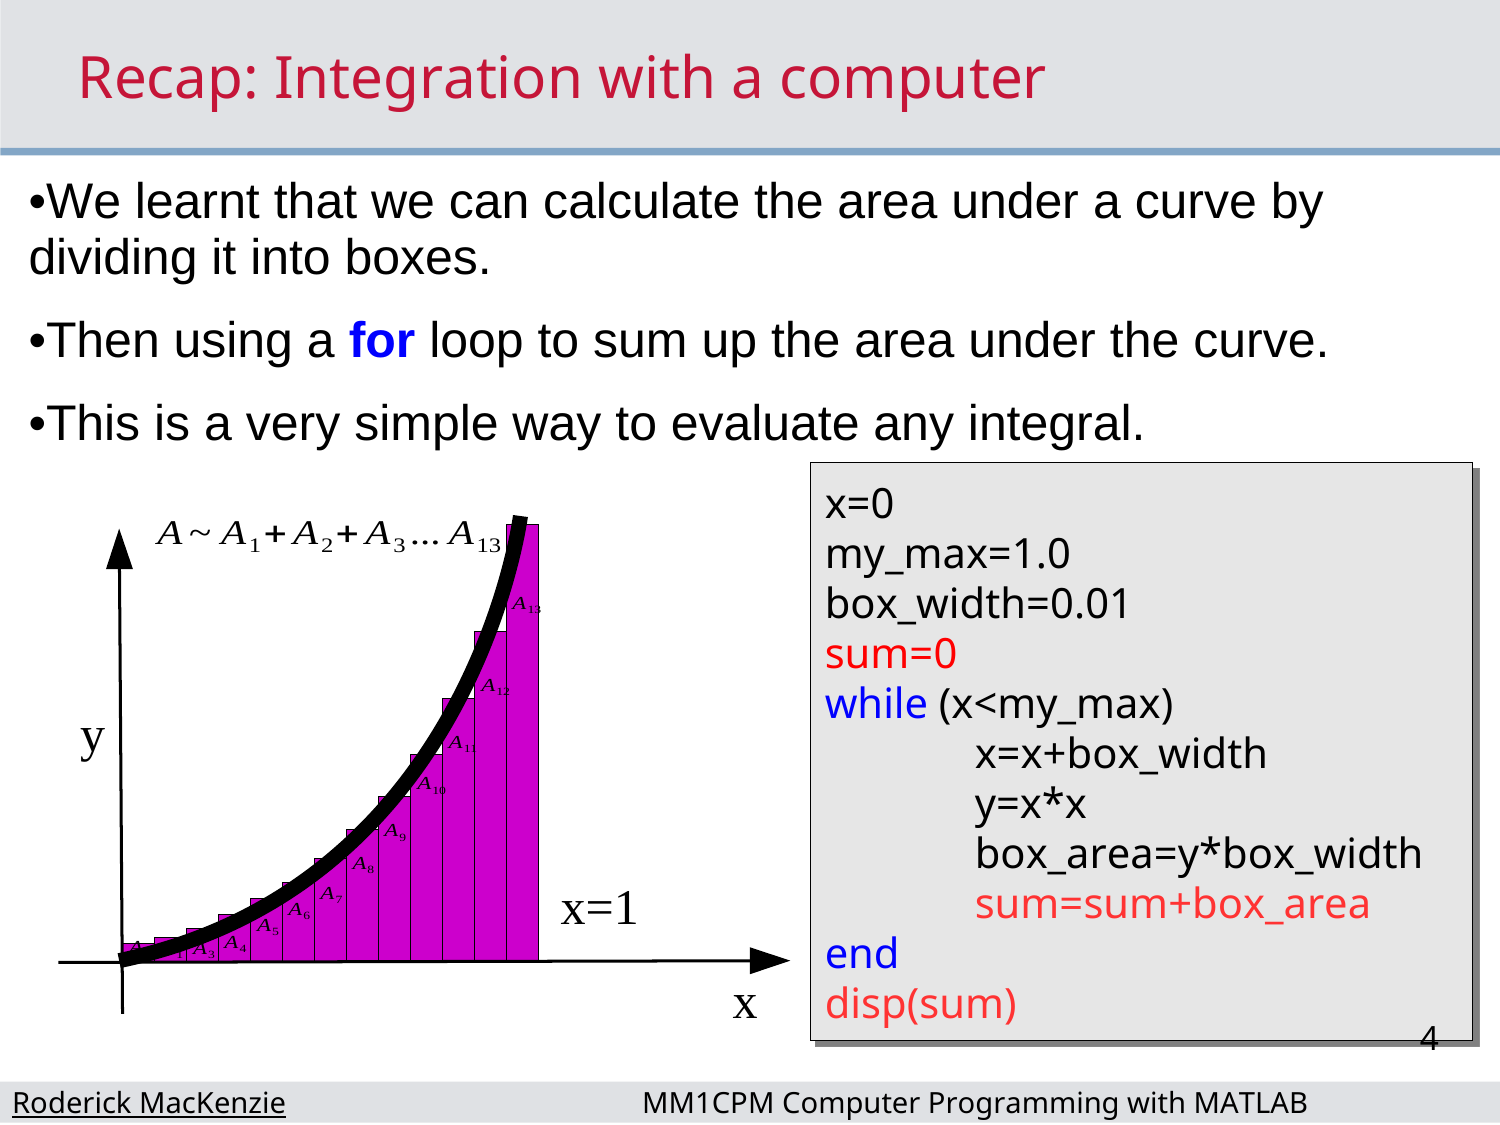

# Recap: Integration with a computer
We learnt that we can calculate the area under a curve by dividing it into boxes.
Then using a for loop to sum up the area under the curve.
This is a very simple way to evaluate any integral.
x=0
my_max=1.0
box_width=0.01
sum=0
while (x<my_max)
	x=x+box_width
	y=x*x
	box_area=y*box_width
	sum=sum+box_area
end
disp(sum)
y
x=1
x